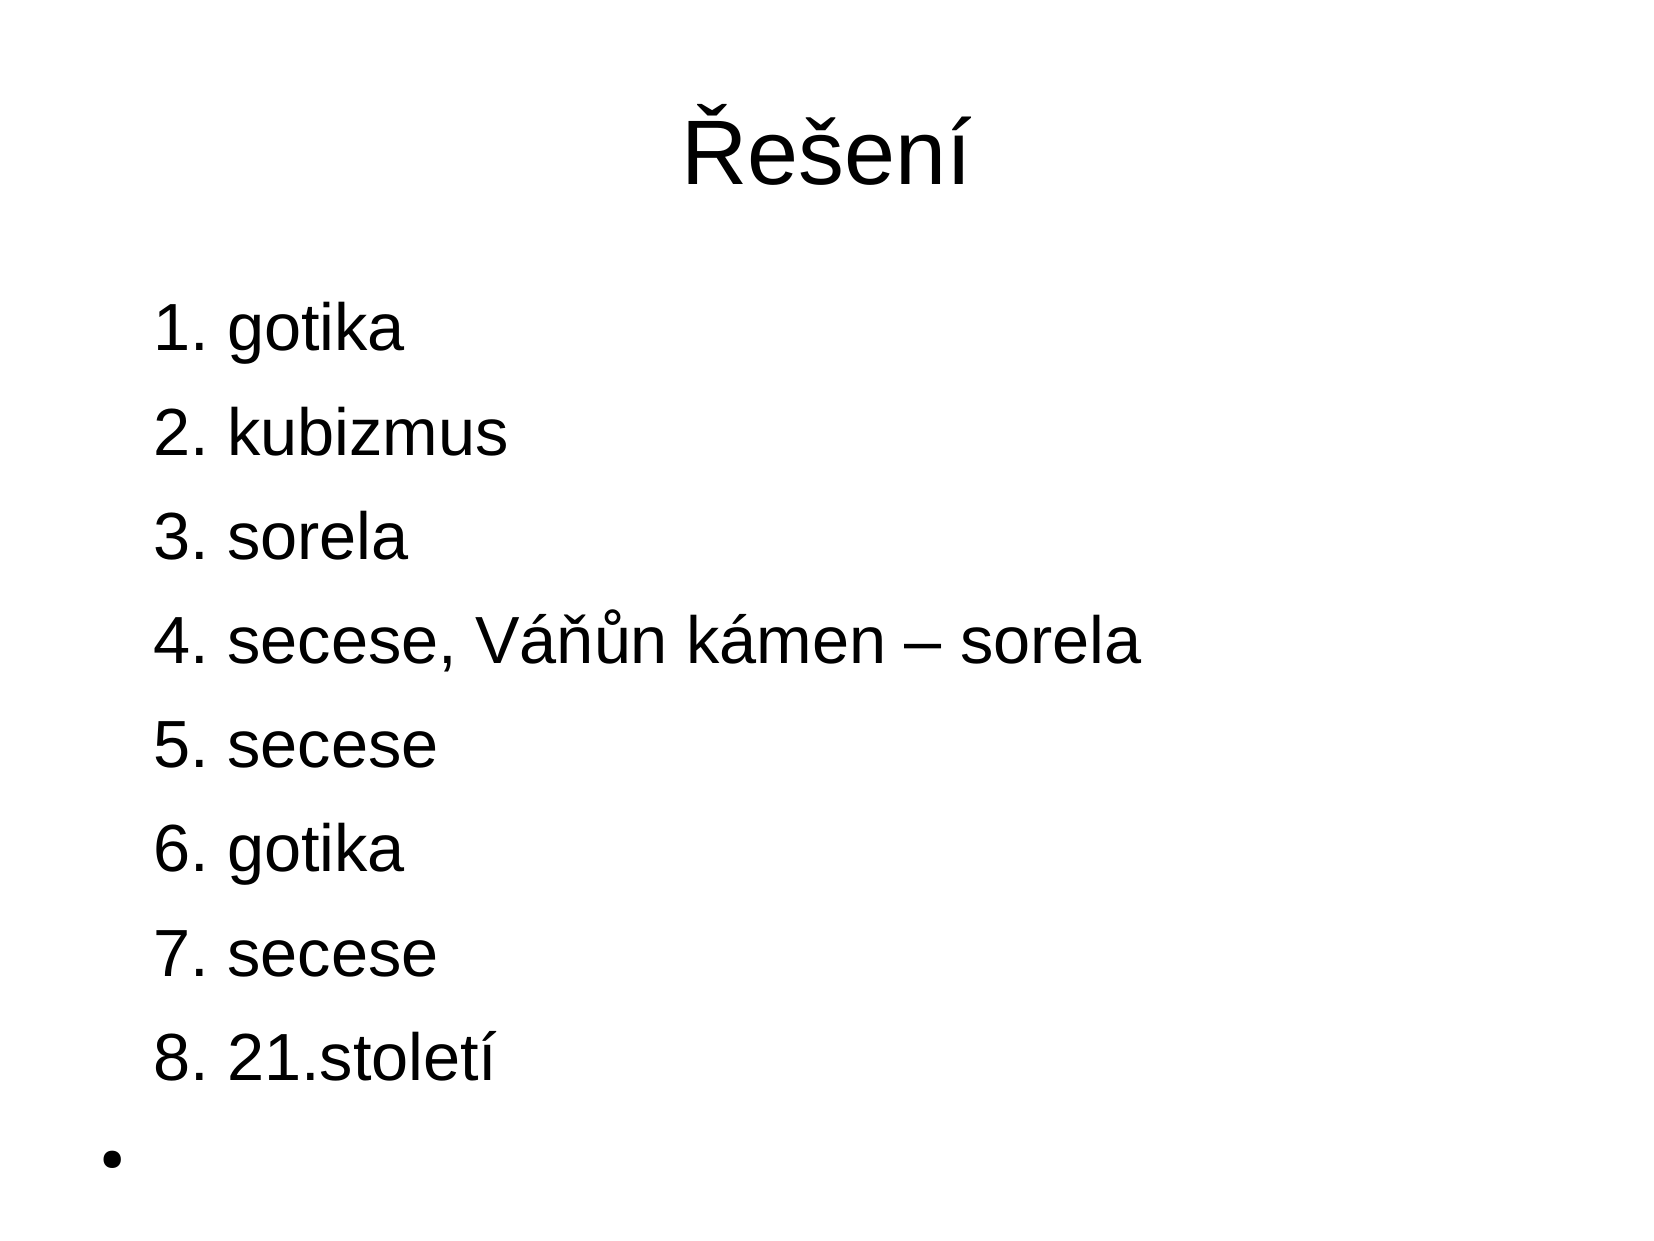

# Řešení
1. gotika
2. kubizmus
3. sorela
4. secese, Váňůn kámen – sorela
5. secese
6. gotika
7. secese
8. 21.století